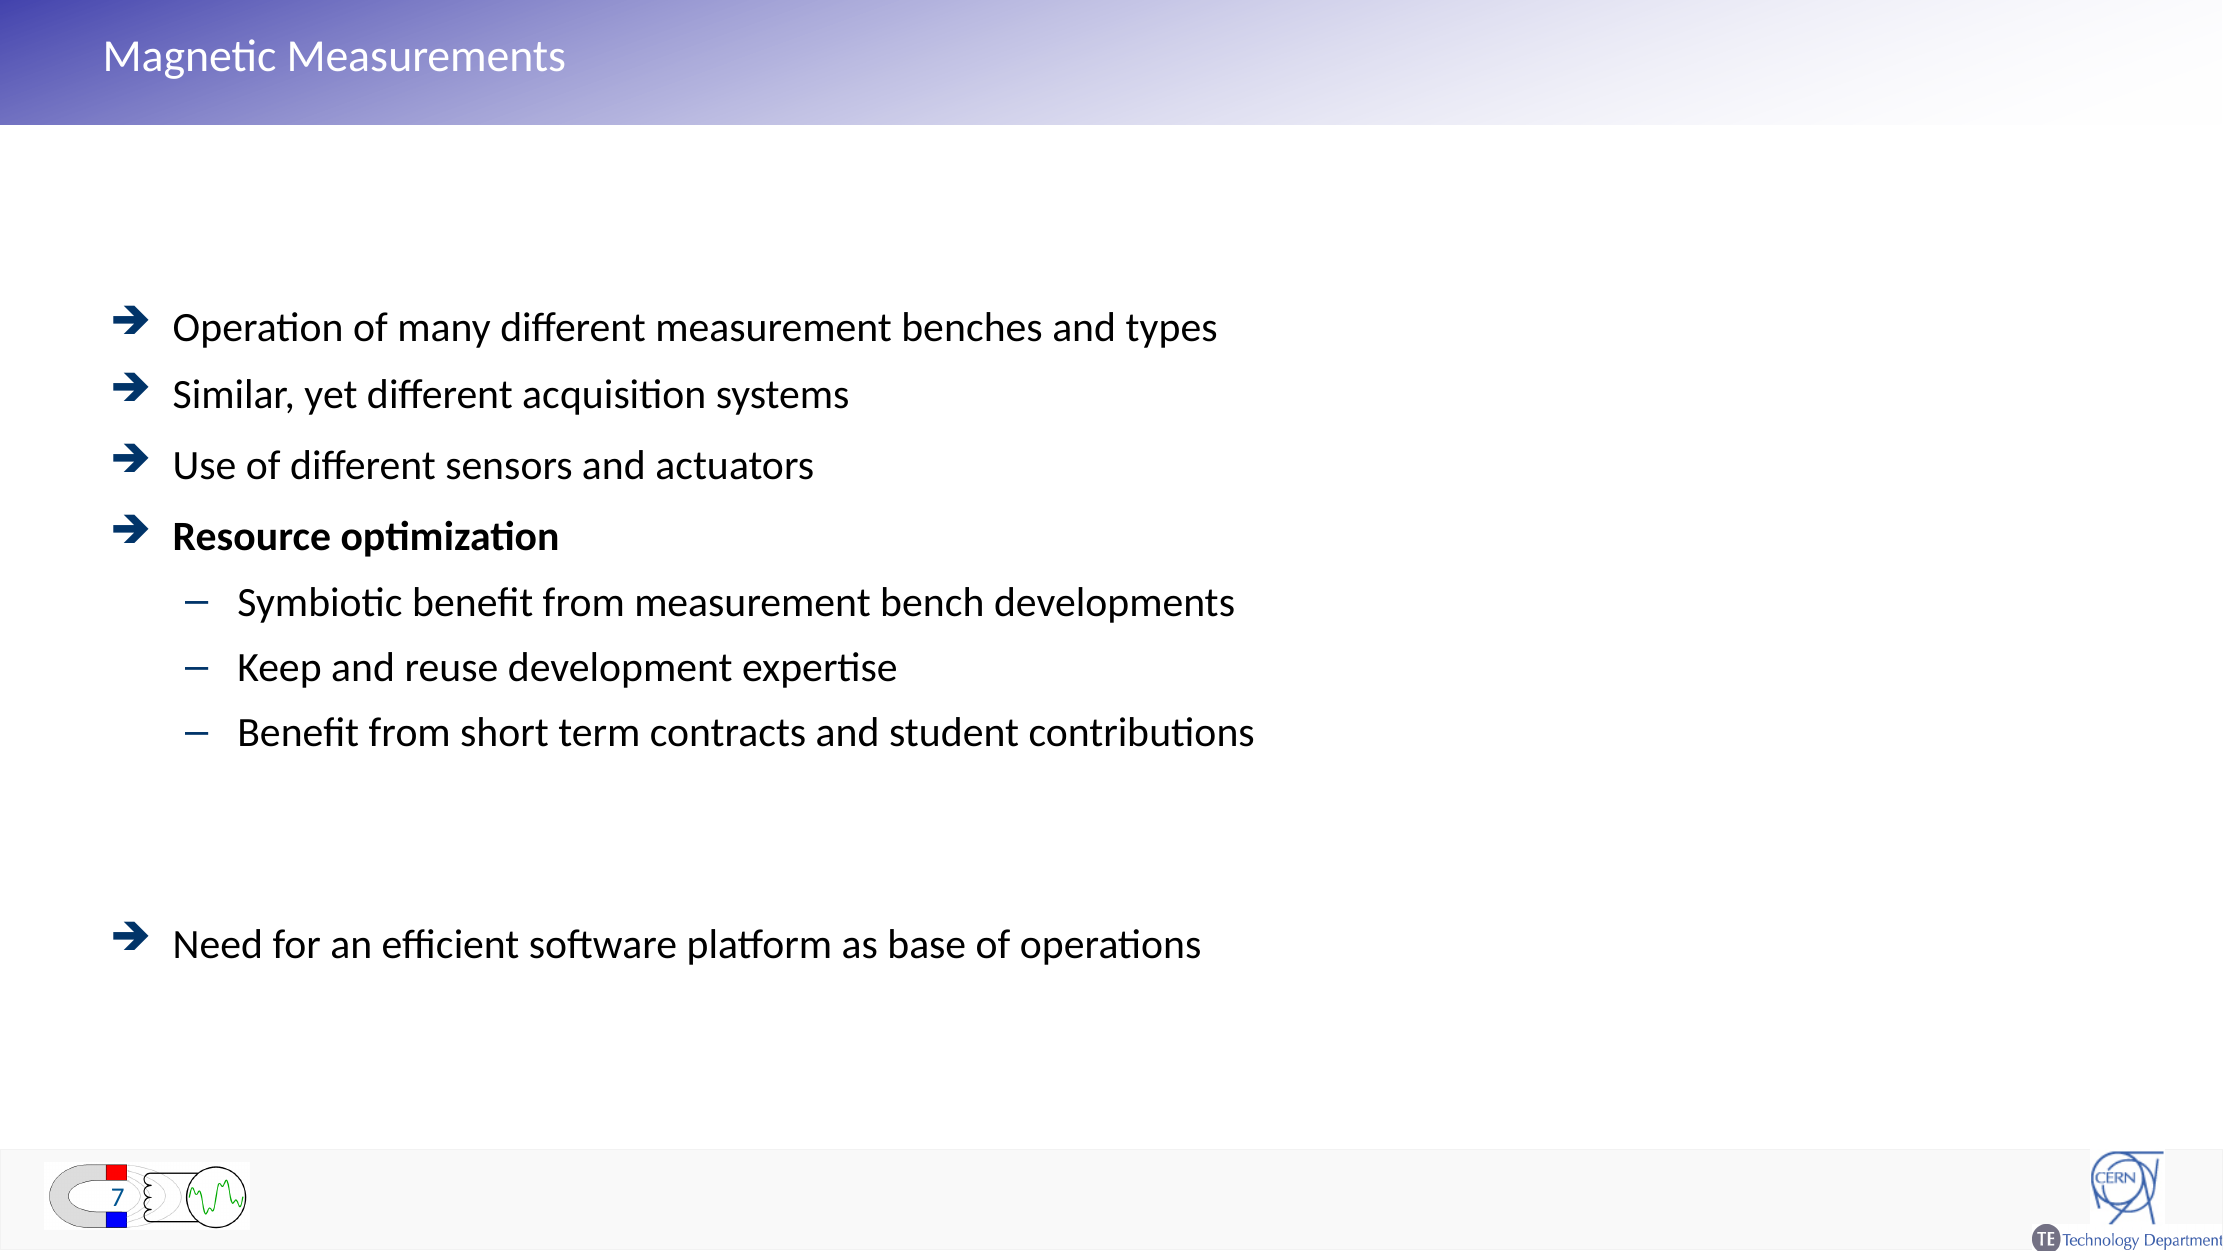

# Magnetic Measurements
Operation of many different measurement benches and types
Similar, yet different acquisition systems
Use of different sensors and actuators
Resource optimization
Symbiotic benefit from measurement bench developments
Keep and reuse development expertise
Benefit from short term contracts and student contributions
Need for an efficient software platform as base of operations